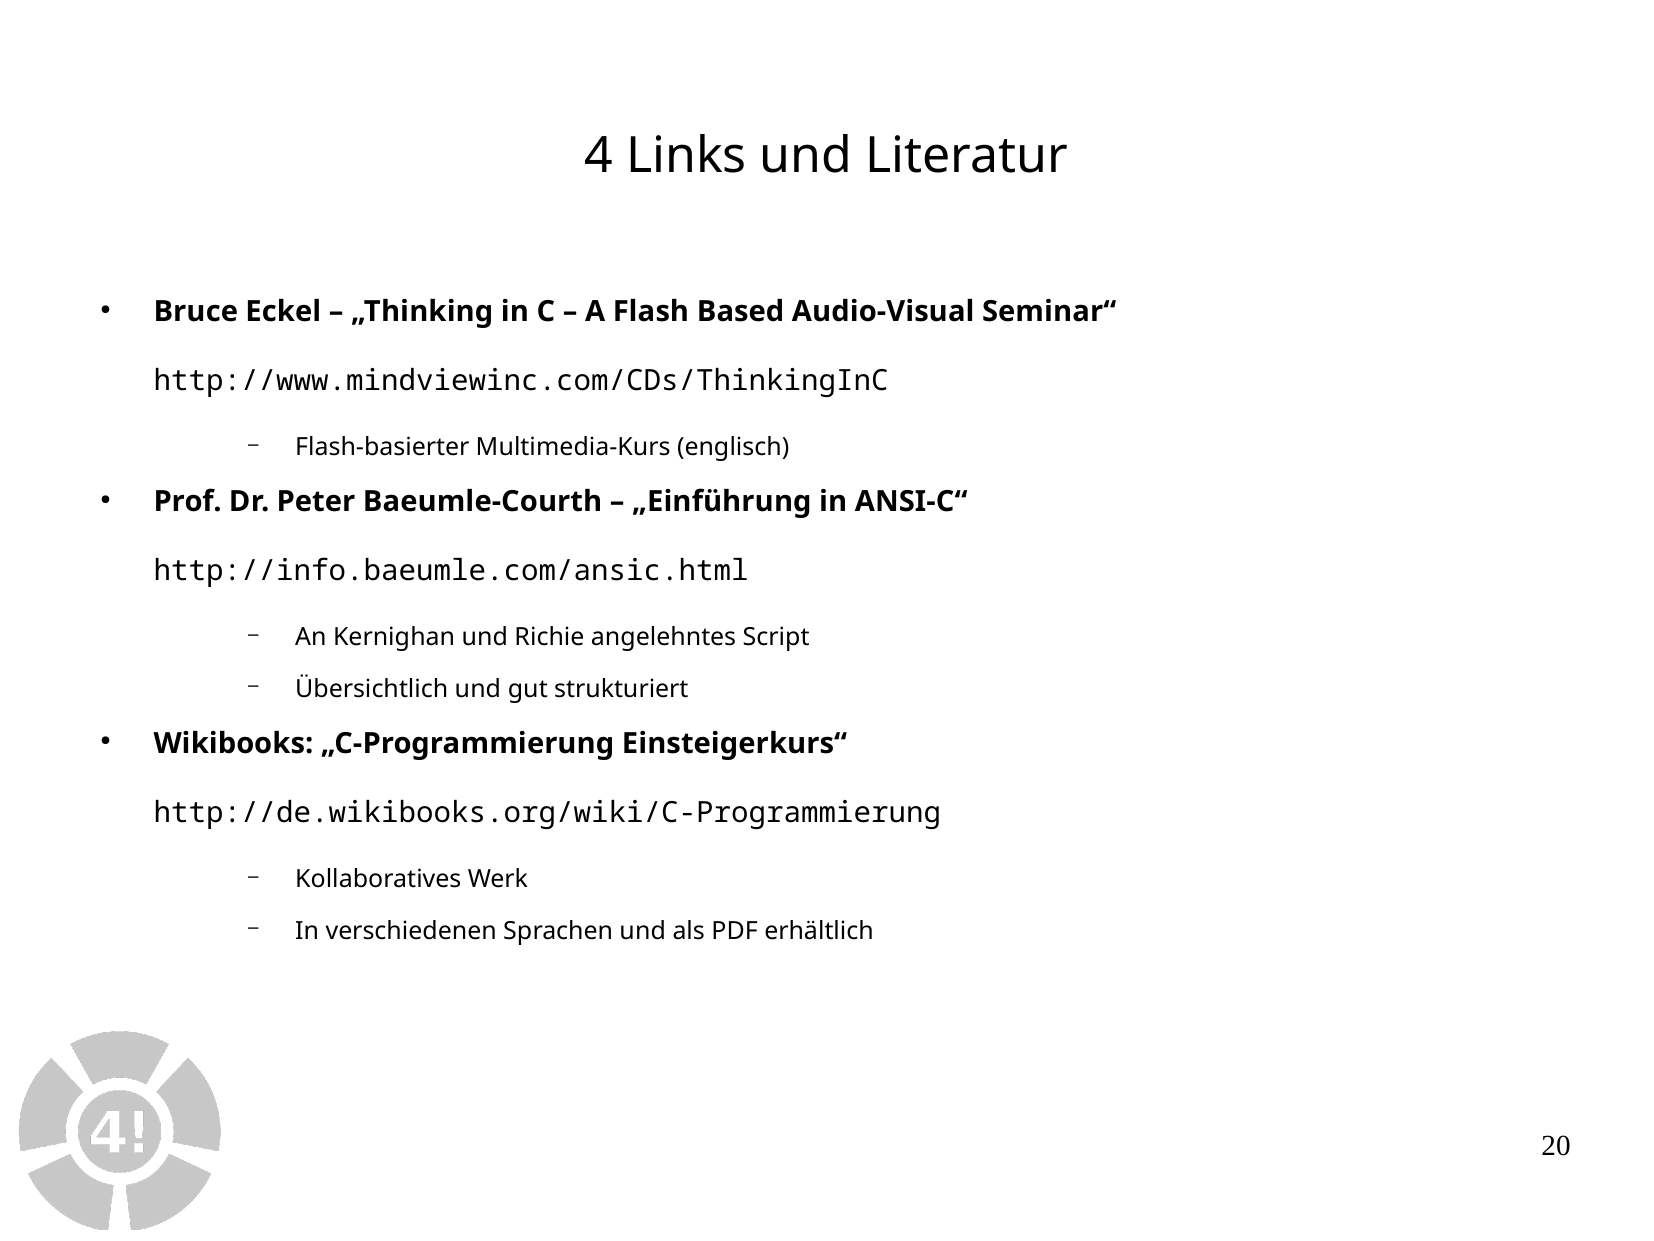

# 4 Links und Literatur
Bruce Eckel – „Thinking in C – A Flash Based Audio-Visual Seminar“
http://www.mindviewinc.com/CDs/ThinkingInC
Flash-basierter Multimedia-Kurs (englisch)
Prof. Dr. Peter Baeumle-Courth – „Einführung in ANSI-C“
http://info.baeumle.com/ansic.html
An Kernighan und Richie angelehntes Script
Übersichtlich und gut strukturiert
Wikibooks: „C-Programmierung Einsteigerkurs“
http://de.wikibooks.org/wiki/C-Programmierung
Kollaboratives Werk
In verschiedenen Sprachen und als PDF erhältlich
20